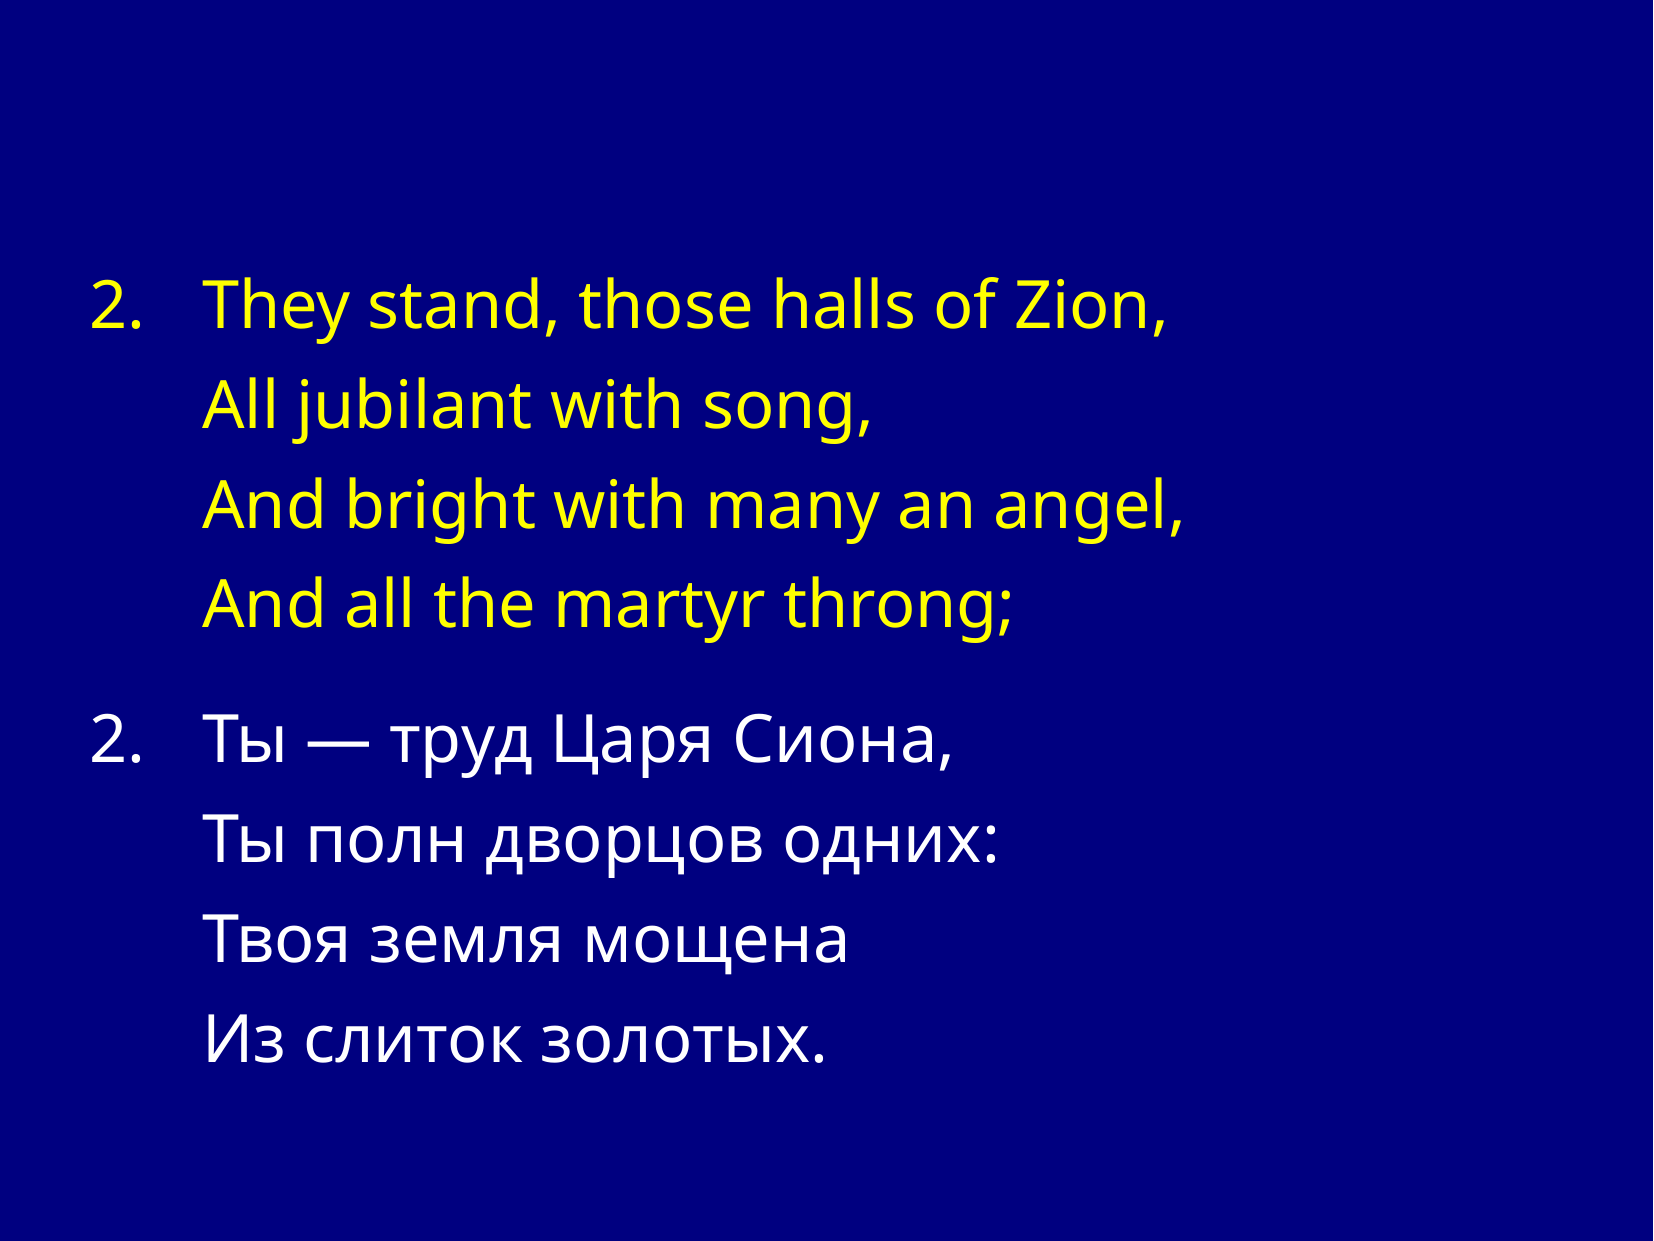

2.	They stand, those halls of Zion,
	All jubilant with song,
	And bright with many an angel,
	And all the martyr throng;
2.	Ты — труд Царя Сиона,
	Ты полн дворцов одних:
	Твоя земля мощена
	Из слиток золотых.